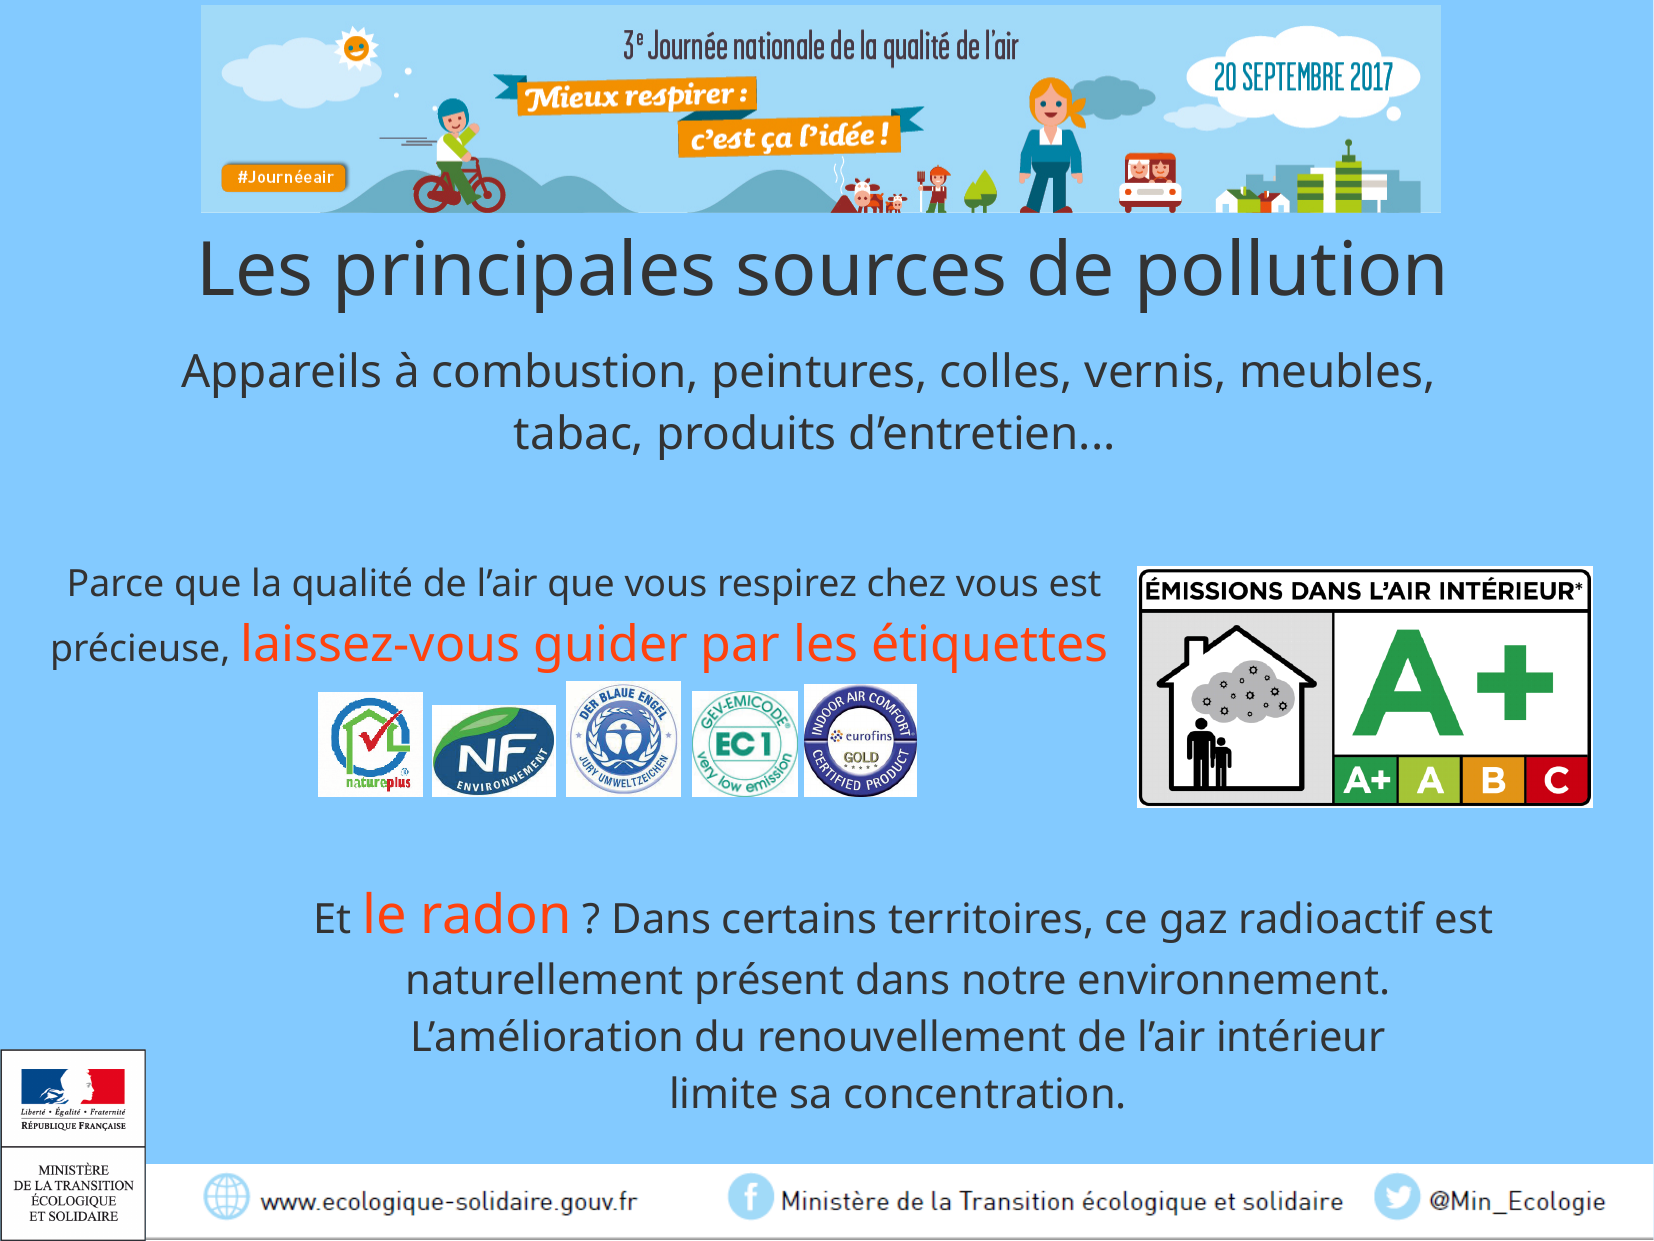

Les principales sources de pollution
Appareils à combustion, peintures, colles, vernis, meubles,
tabac, produits d’entretien...
Parce que la qualité de l’air que vous respirez chez vous est précieuse, laissez-vous guider par les étiquettes
Et le radon ? Dans certains territoires, ce gaz radioactif est naturellement présent dans notre environnement.
L’amélioration du renouvellement de l’air intérieur
limite sa concentration.